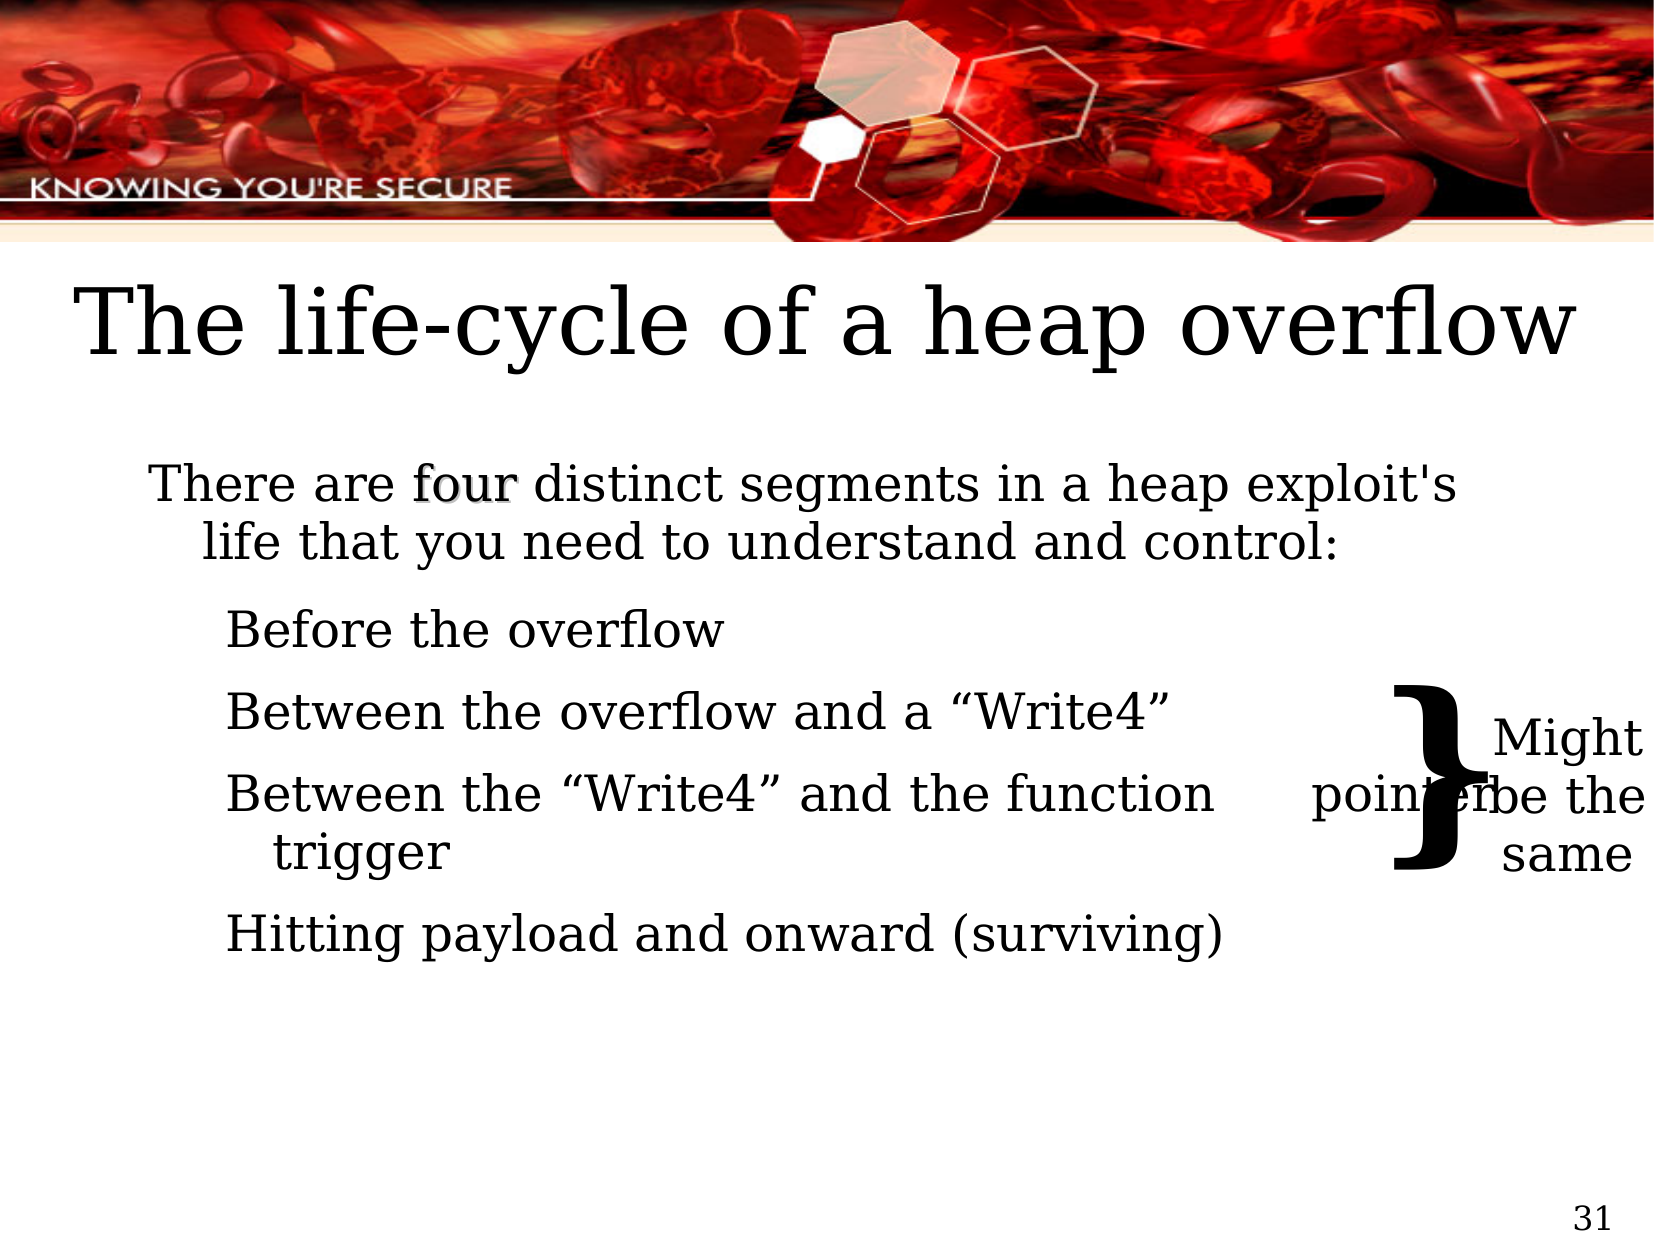

# The life-cycle of a heap overflow
There are four distinct segments in a heap exploit's life that you need to understand and control:
Before the overflow
Between the overflow and a “Write4”
Between the “Write4” and the function pointer trigger
Hitting payload and onward (surviving)
}
Might
be the
same